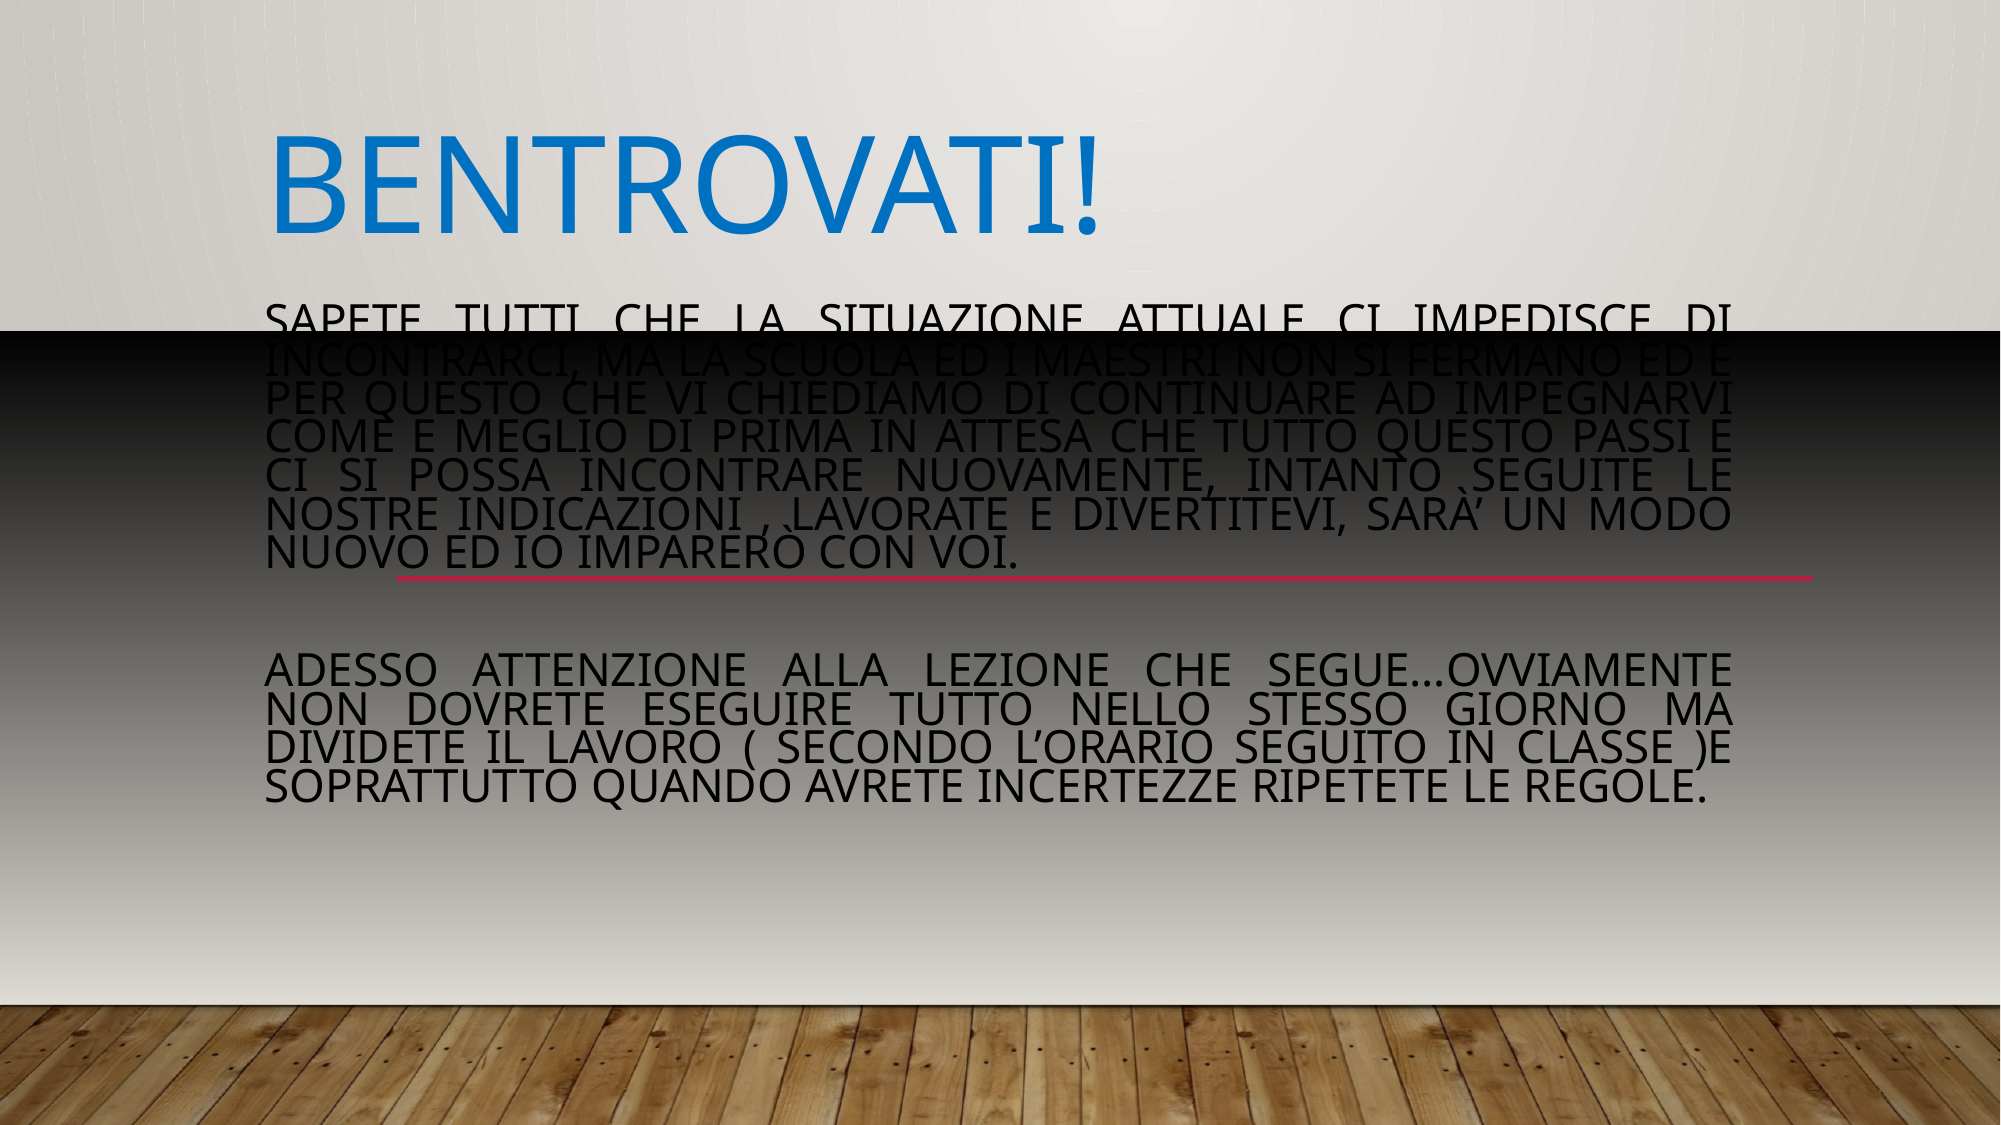

# BENTROVATI!
Sapete tutti che la situazione attuale ci impedisce di incontrarci, ma la scuola ed i maestri non si fermano ed è per questo che vi chiediamo di continuare ad impegnarvi come e meglio di prima in attesa che tutto questo passi e ci si possa incontrare nuovamente, intanto seguite le nostre indicazioni , lavorate e divertitevi, sarà’ un modo nuovo ed io imparerò con voi.
Adesso attenzione alla lezione che segue…ovviamente non dovrete eseguire tutto nello stesso giorno ma dividete il lavoro ( secondo l’orario seguito in classe )e soprattutto quando avrete incertezze ripetete le regole.